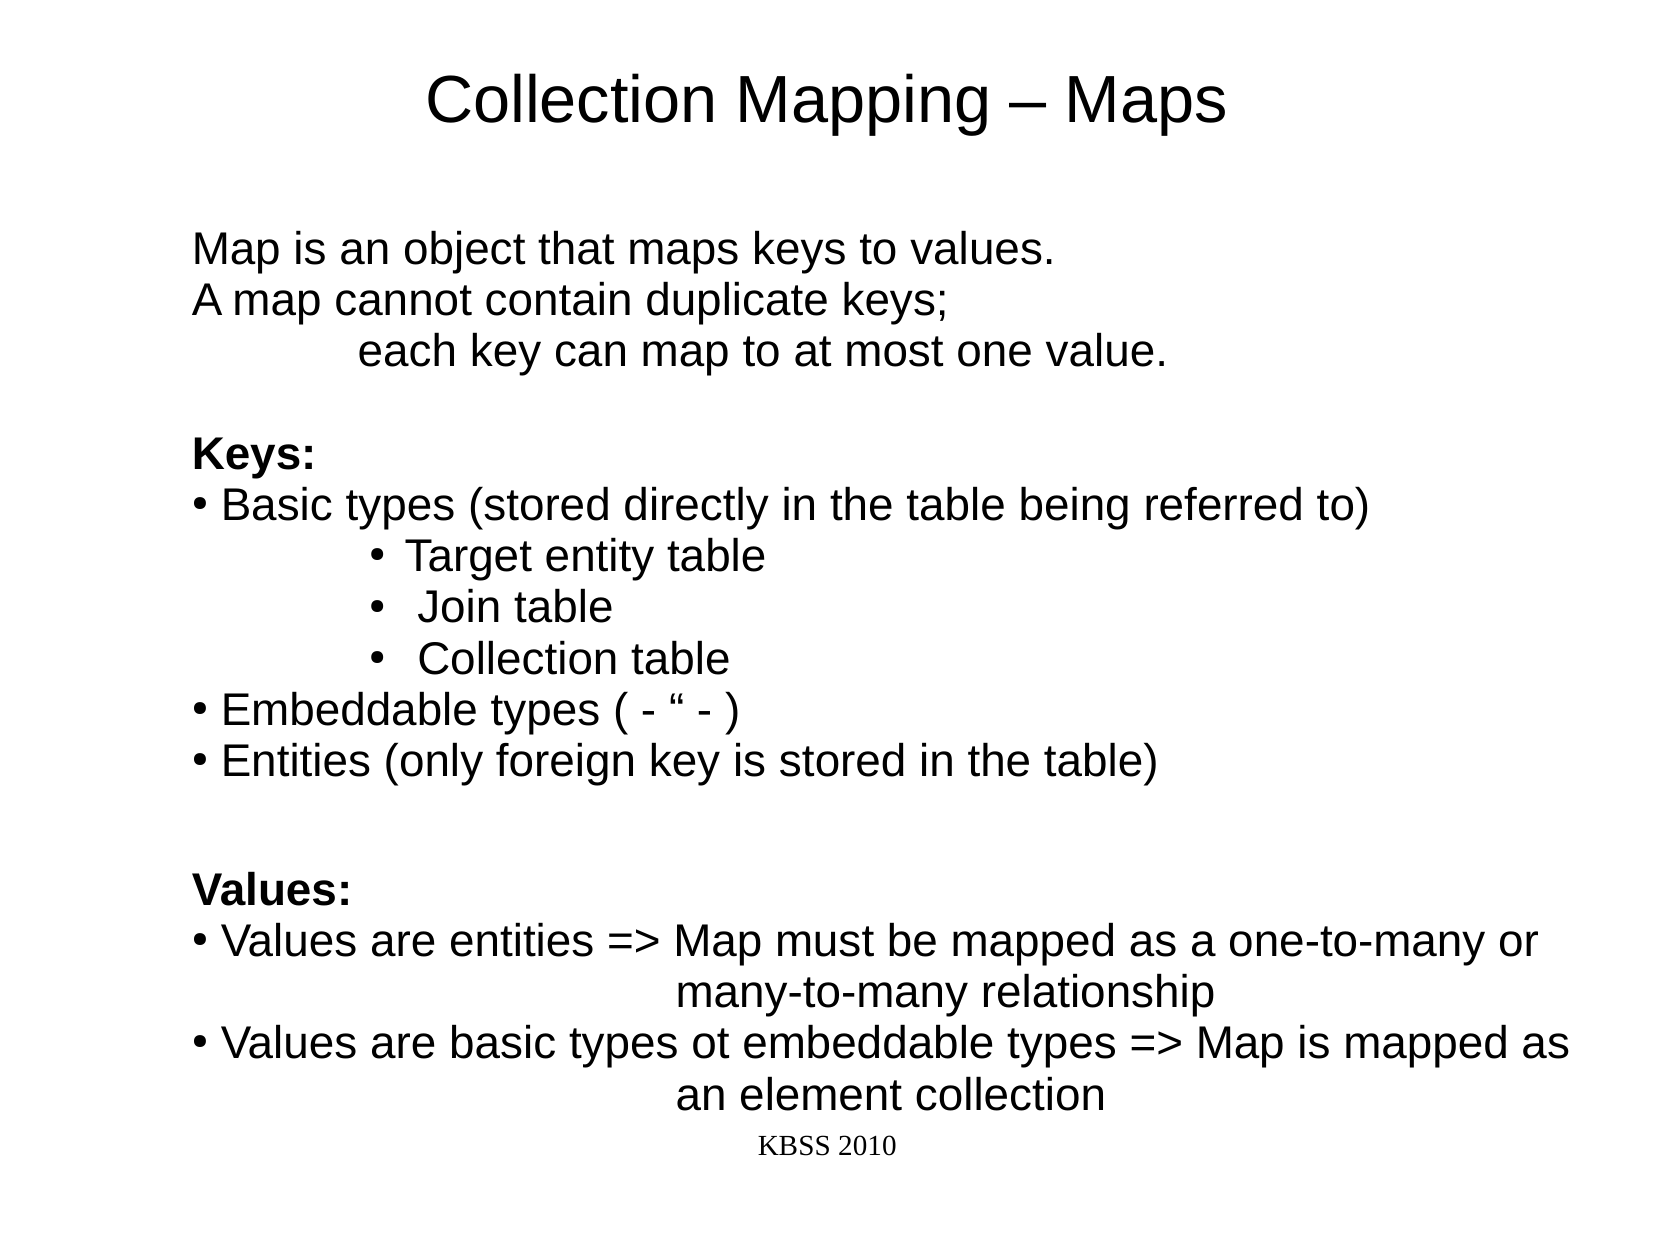

# Collection Mapping – Maps
Map is an object that maps keys to values.
A map cannot contain duplicate keys;
 each key can map to at most one value.
Keys:
 Basic types (stored directly in the table being referred to)
Target entity table
 Join table
 Collection table
 Embeddable types ( - “ - )
 Entities (only foreign key is stored in the table)
Values:
 Values are entities => Map must be mapped as a one-to-many or
 many-to-many relationship
 Values are basic types ot embeddable types => Map is mapped as
 an element collection
KBSS 2010